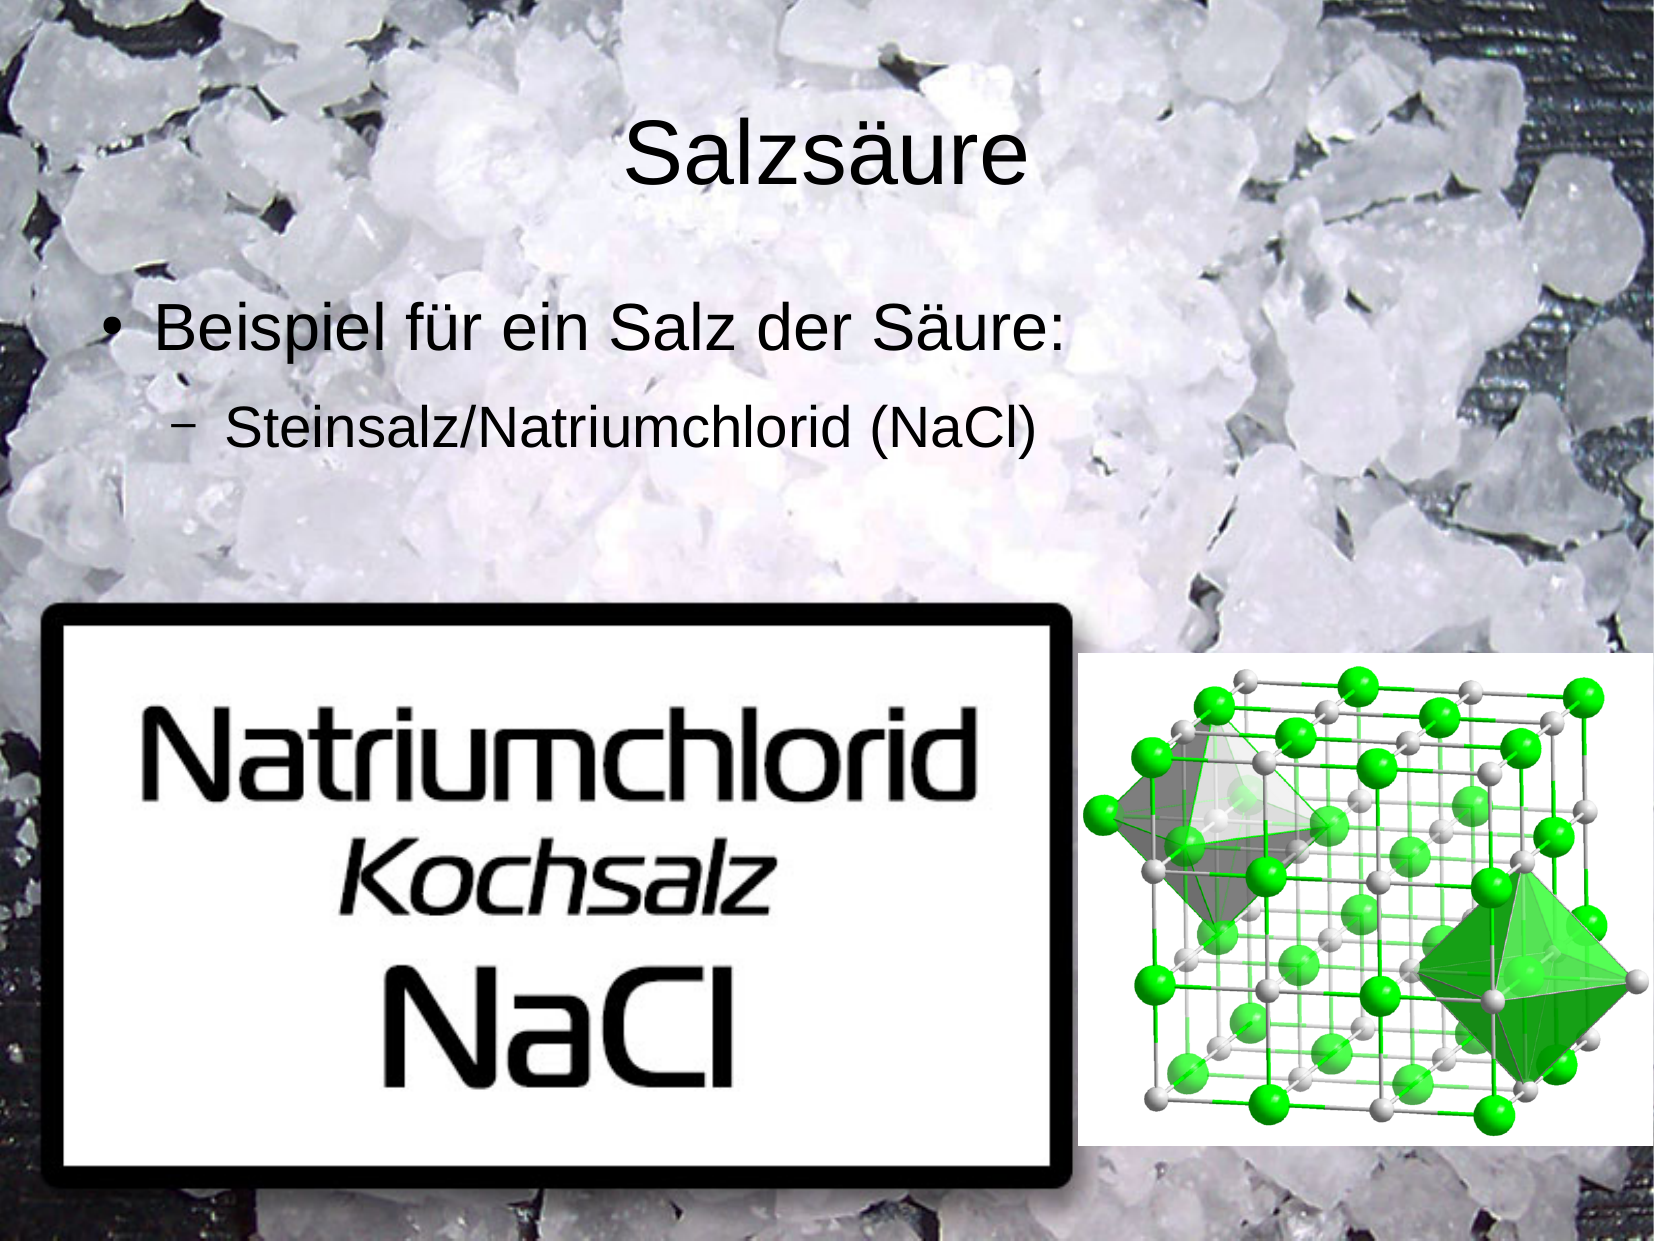

# Salzsäure
Beispiel für ein Salz der Säure:
Steinsalz/Natriumchlorid (NaCl)